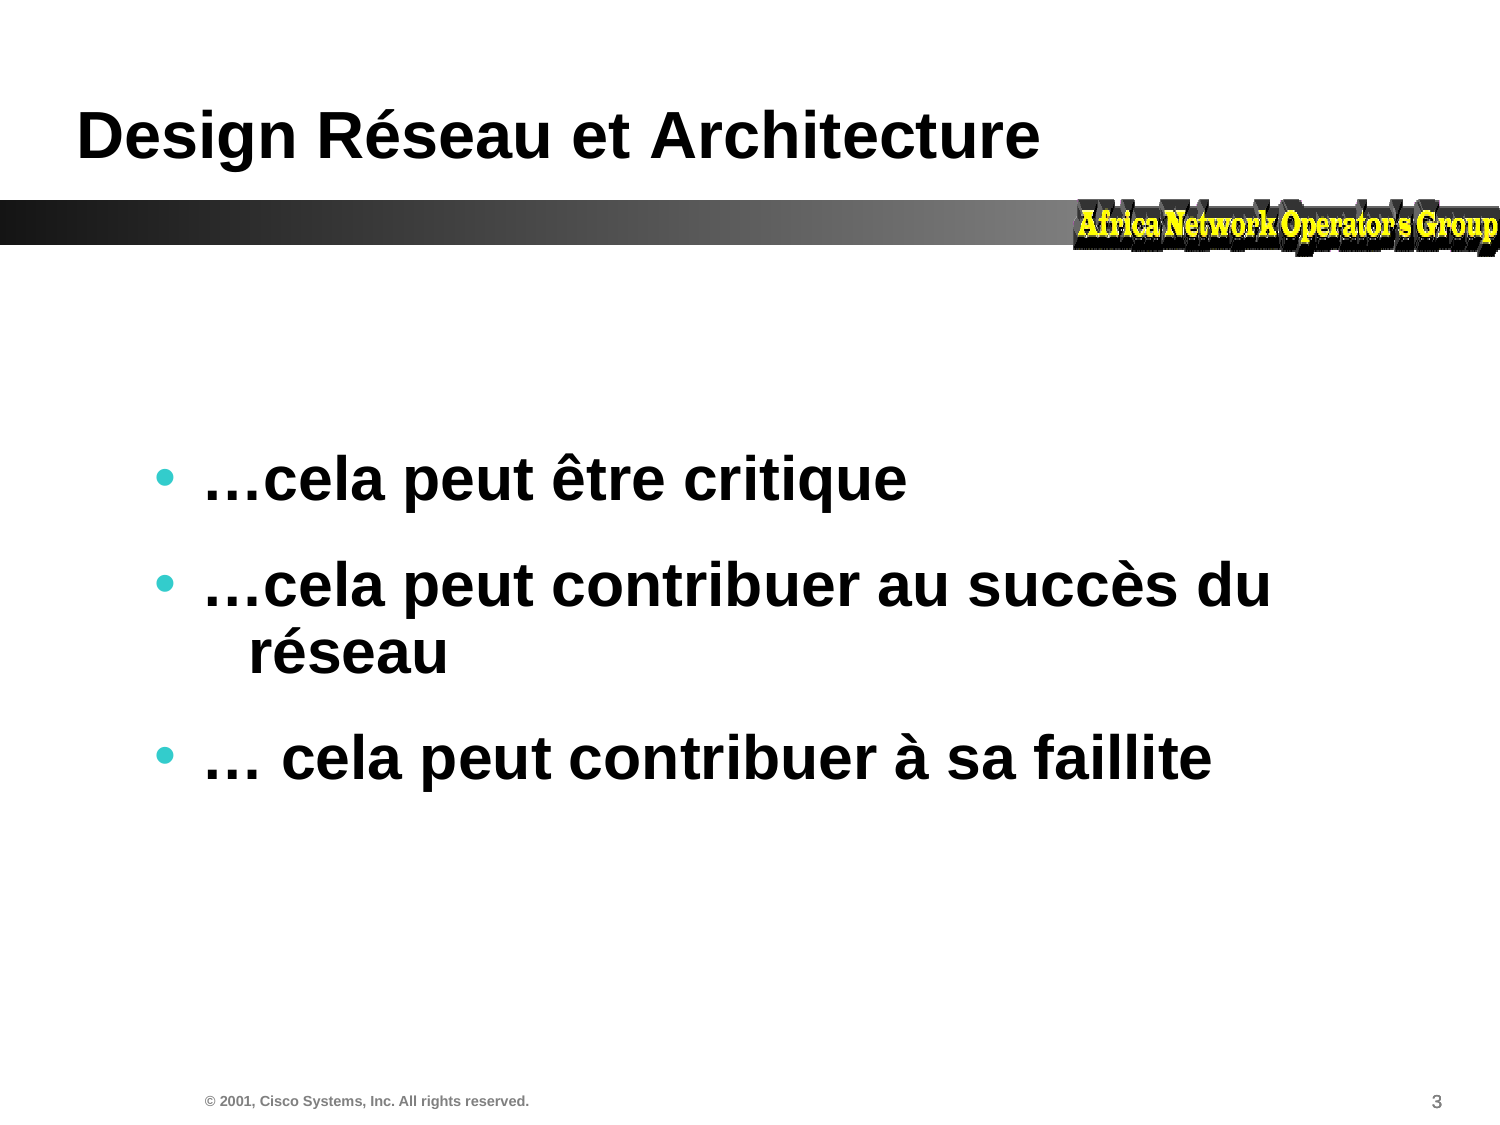

# Design Réseau et Architecture
…cela peut être critique
…cela peut contribuer au succès du réseau
… cela peut contribuer à sa faillite